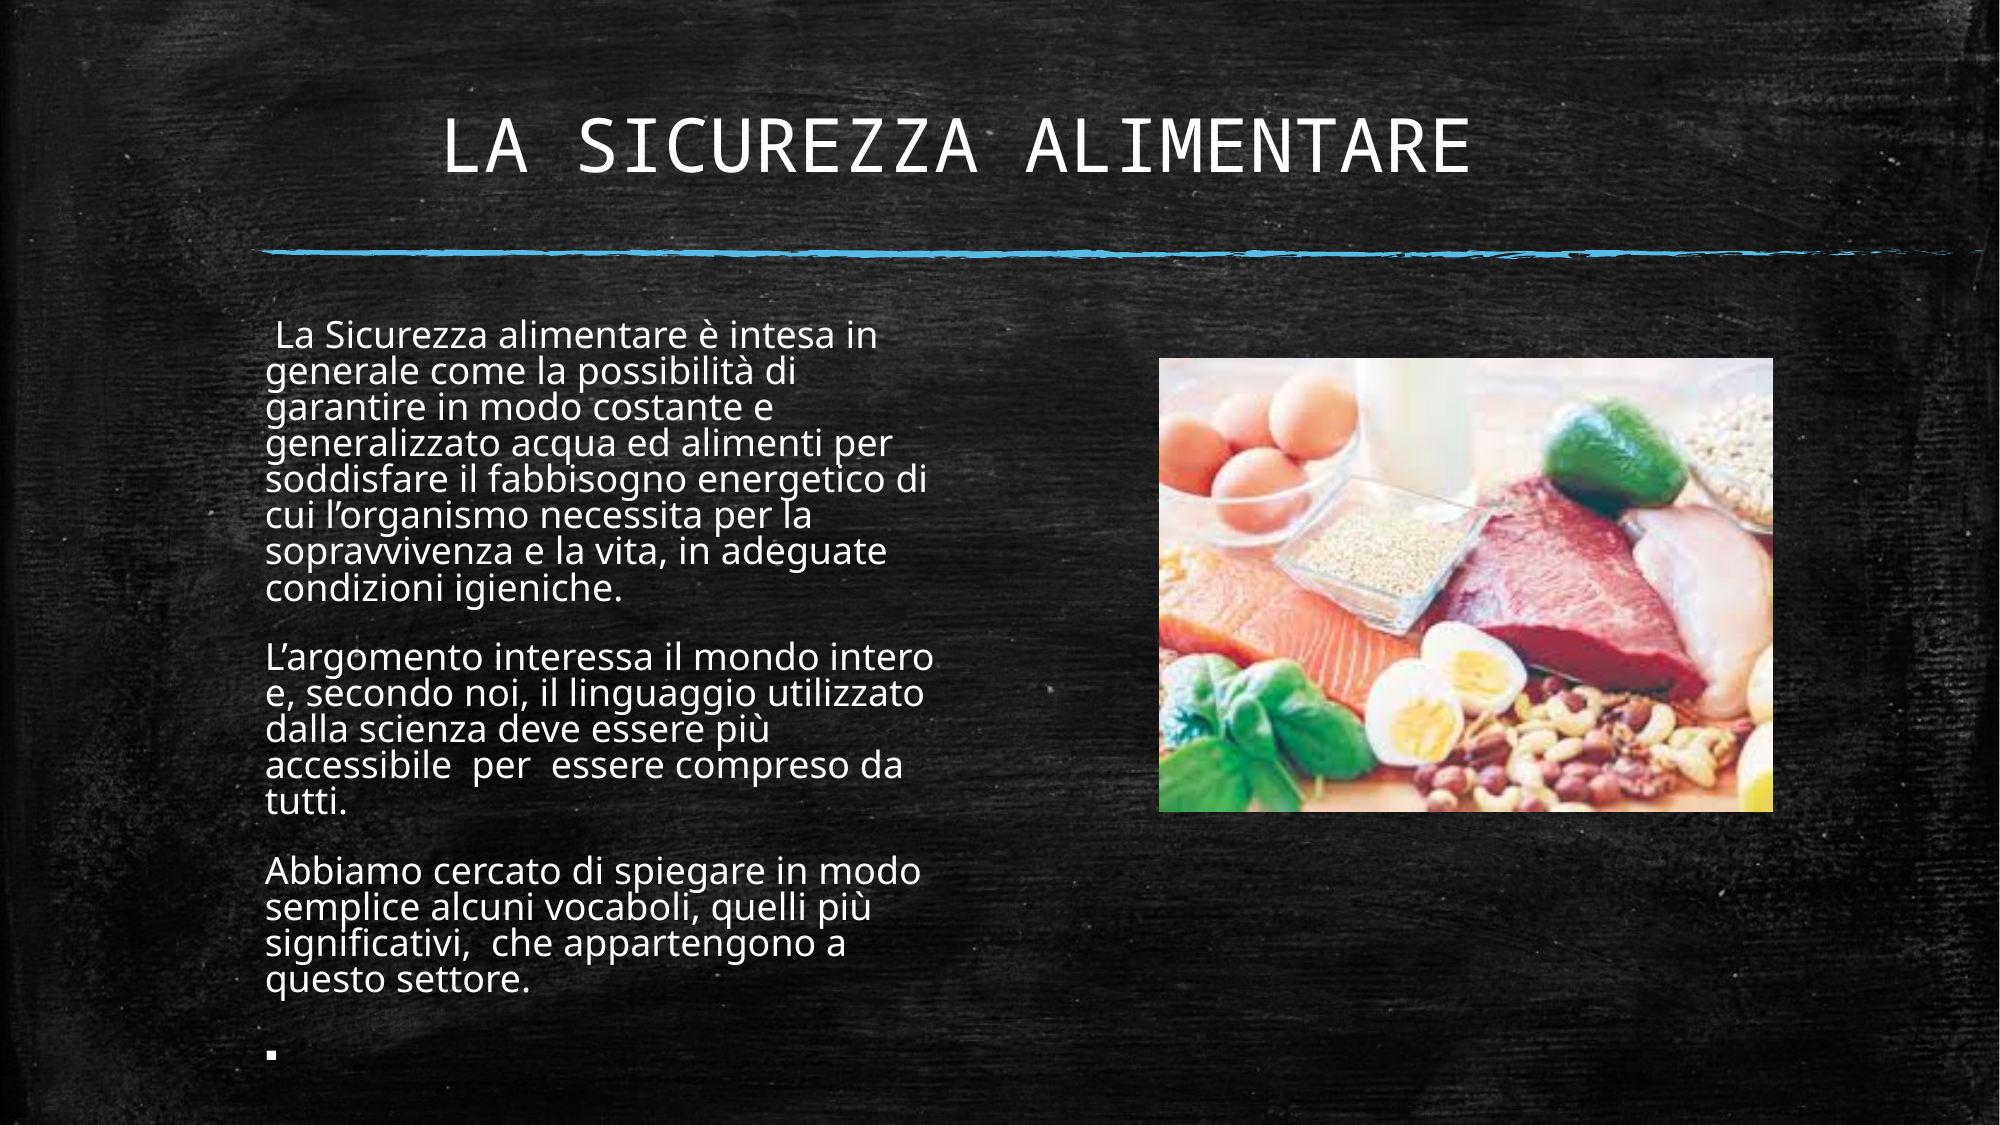

# LA SICUREZZA ALIMENTARE
 La Sicurezza alimentare è intesa in generale come la possibilità di garantire in modo costante e generalizzato acqua ed alimenti per soddisfare il fabbisogno energetico di cui l’organismo necessita per la sopravvivenza e la vita, in adeguate condizioni igieniche.
L’argomento interessa il mondo intero e, secondo noi, il linguaggio utilizzato dalla scienza deve essere più accessibile per essere compreso da tutti.
Abbiamo cercato di spiegare in modo semplice alcuni vocaboli, quelli più significativi, che appartengono a questo settore.